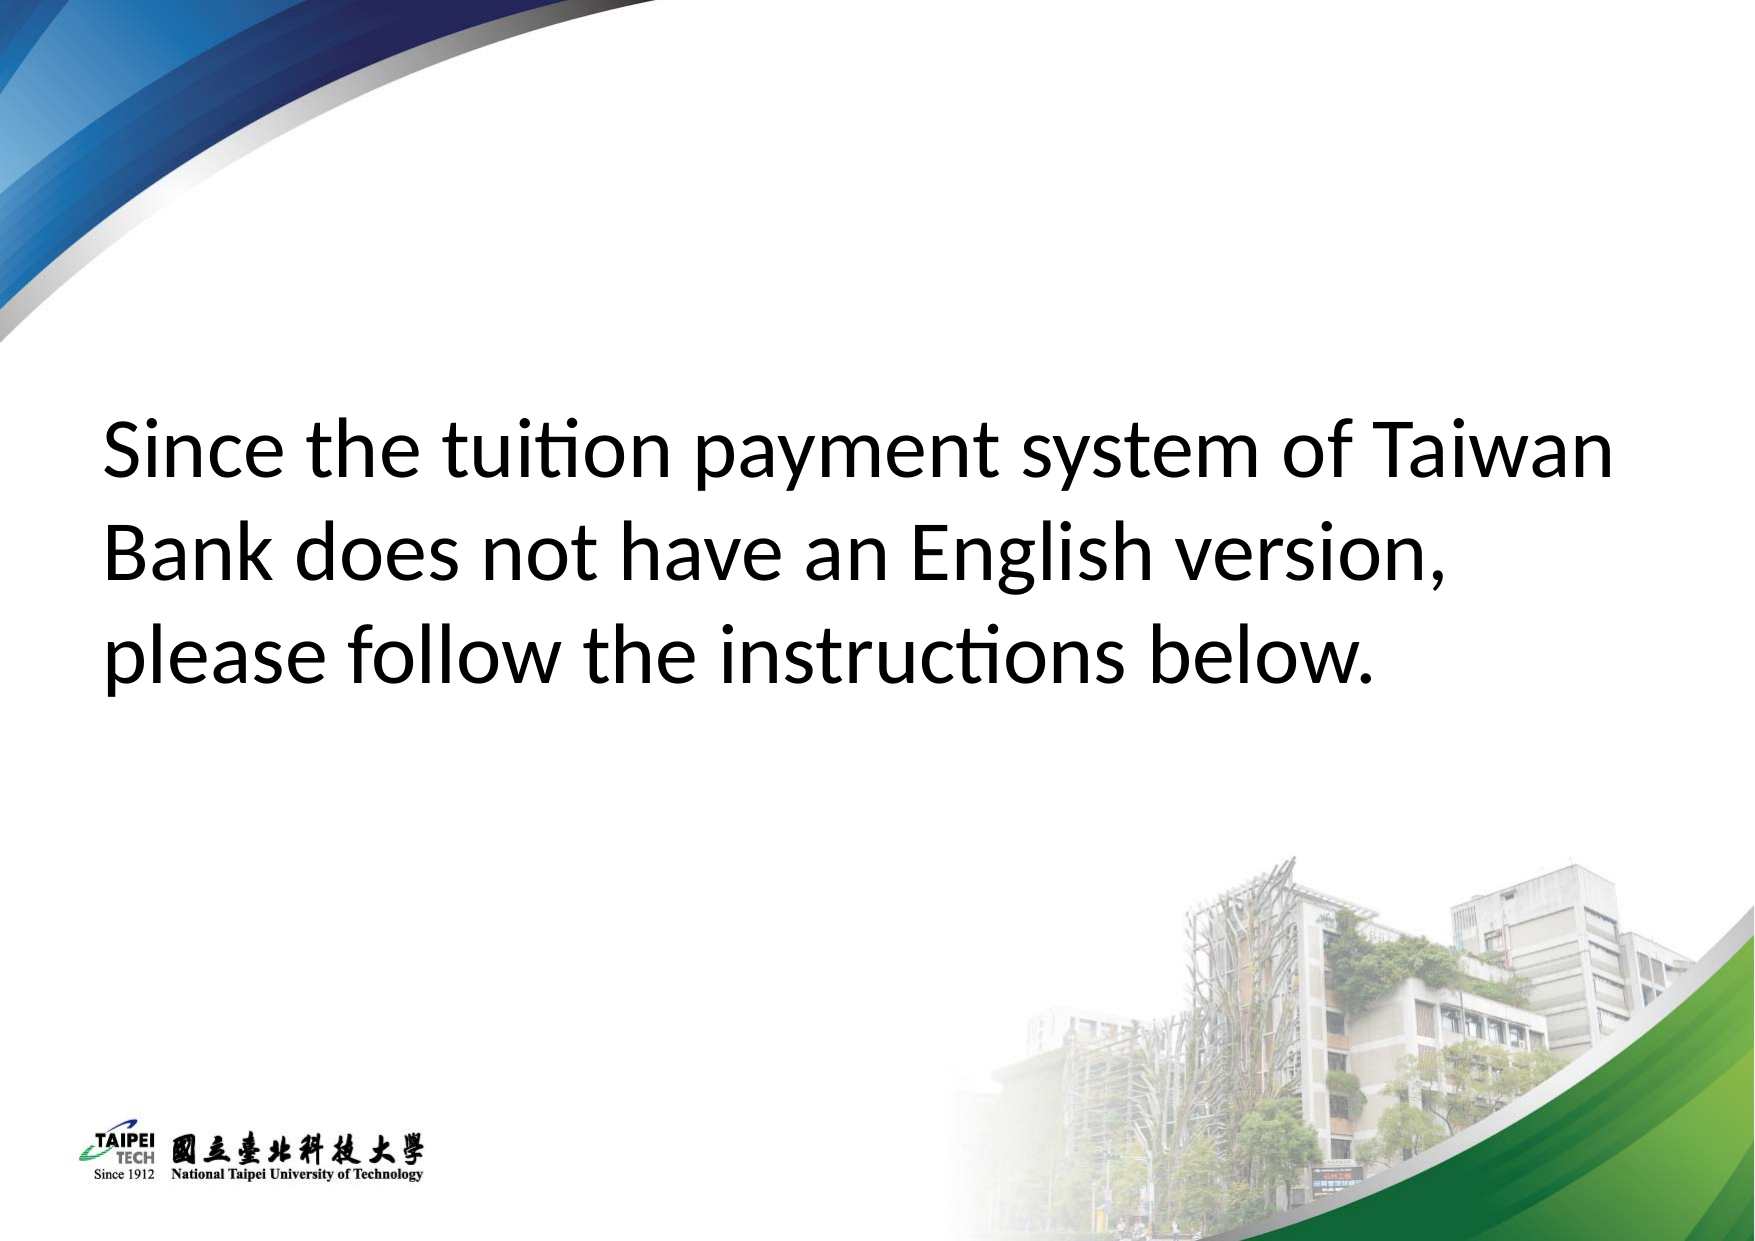

# Since the tuition payment system of Taiwan Bank does not have an English version, please follow the instructions below.